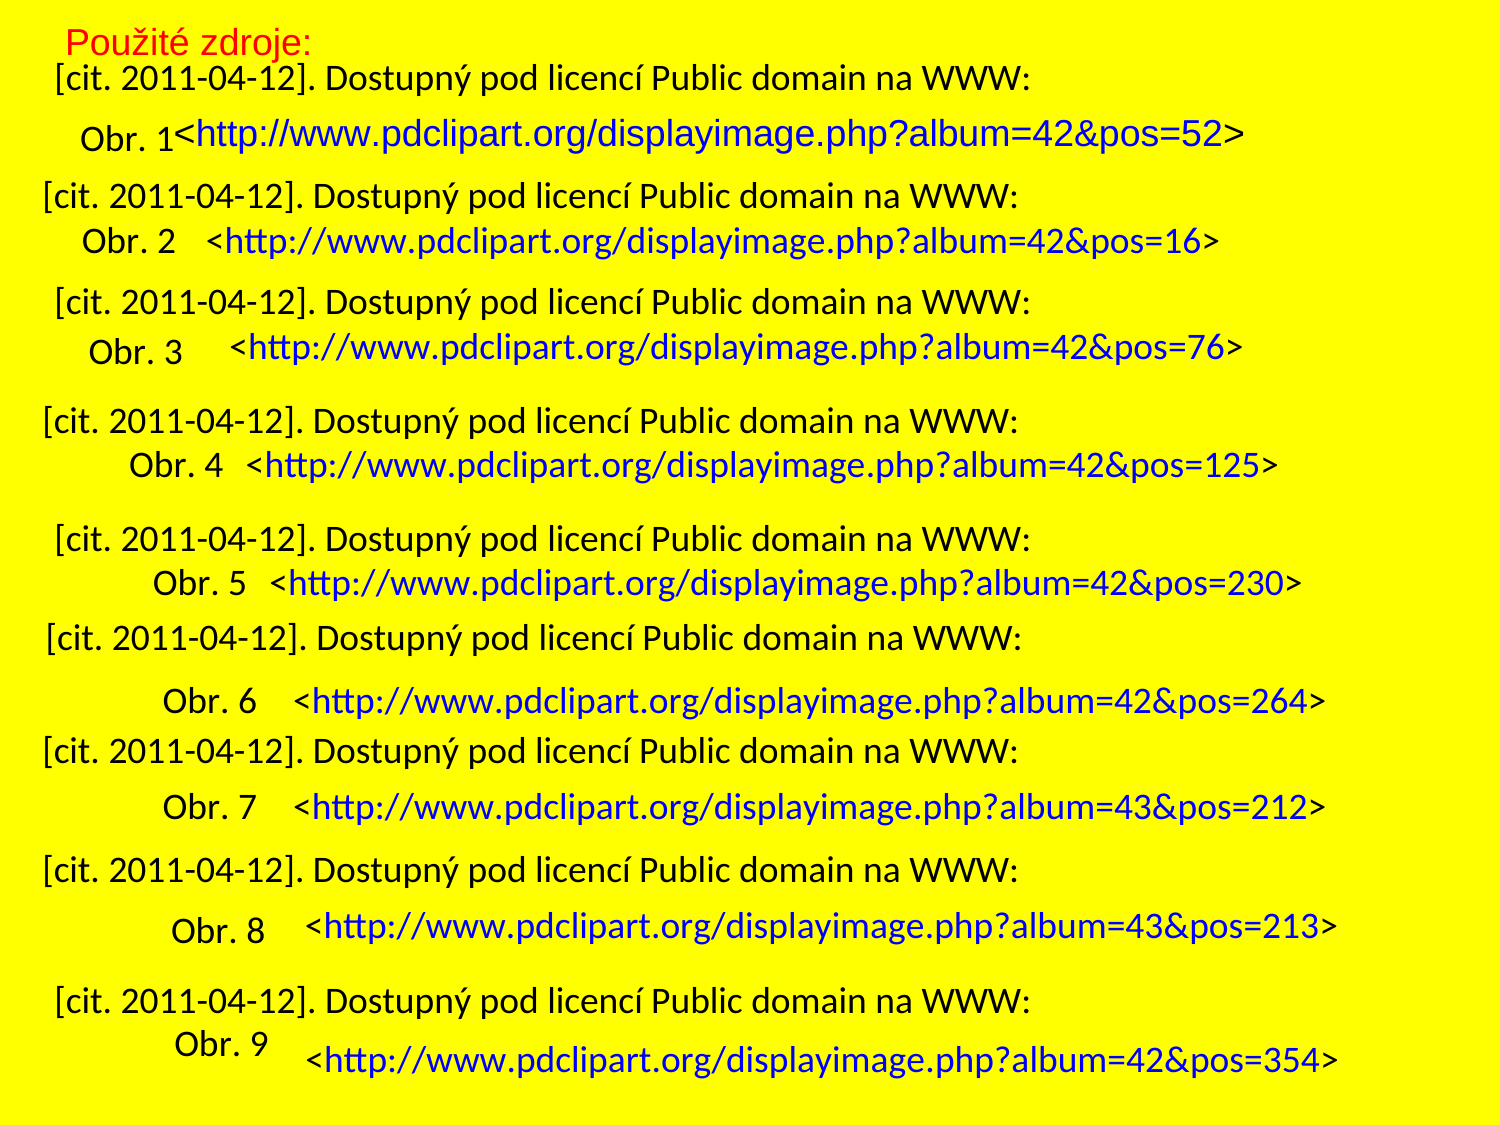

Použité zdroje:
[cit. 2011-04-12]. Dostupný pod licencí Public domain na WWW:
<http://www.pdclipart.org/displayimage.php?album=42&pos=52>
Obr. 1
[cit. 2011-04-12]. Dostupný pod licencí Public domain na WWW:
Obr. 2
<http://www.pdclipart.org/displayimage.php?album=42&pos=16>
[cit. 2011-04-12]. Dostupný pod licencí Public domain na WWW:
<http://www.pdclipart.org/displayimage.php?album=42&pos=76>
Obr. 3
[cit. 2011-04-12]. Dostupný pod licencí Public domain na WWW:
Obr. 4
<http://www.pdclipart.org/displayimage.php?album=42&pos=125>
[cit. 2011-04-12]. Dostupný pod licencí Public domain na WWW:
Obr. 5
<http://www.pdclipart.org/displayimage.php?album=42&pos=230>
[cit. 2011-04-12]. Dostupný pod licencí Public domain na WWW:
Obr. 6
<http://www.pdclipart.org/displayimage.php?album=42&pos=264>
[cit. 2011-04-12]. Dostupný pod licencí Public domain na WWW:
Obr. 7
<http://www.pdclipart.org/displayimage.php?album=43&pos=212>
[cit. 2011-04-12]. Dostupný pod licencí Public domain na WWW:
<http://www.pdclipart.org/displayimage.php?album=43&pos=213>
Obr. 8
[cit. 2011-04-12]. Dostupný pod licencí Public domain na WWW:
Obr. 9
<http://www.pdclipart.org/displayimage.php?album=42&pos=354>